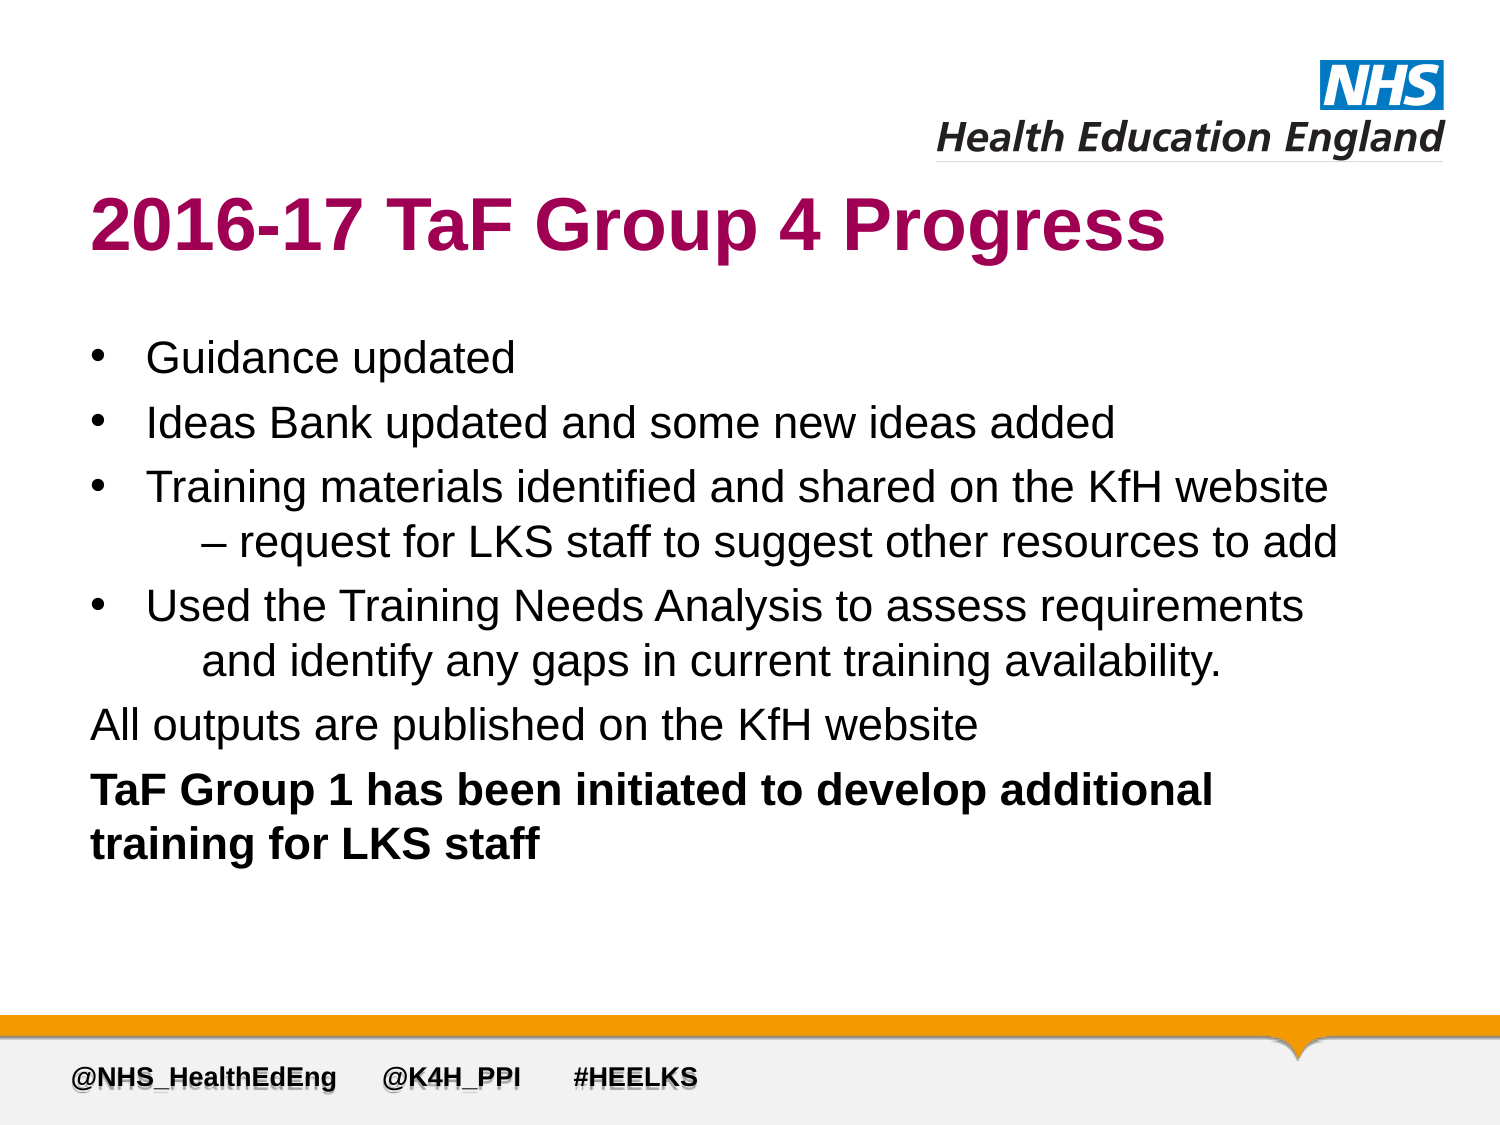

# 2016-17 TaF Group 4 Progress
Guidance updated
Ideas Bank updated and some new ideas added
Training materials identified and shared on the KfH website – request for LKS staff to suggest other resources to add
Used the Training Needs Analysis to assess requirements and identify any gaps in current training availability.
All outputs are published on the KfH website
TaF Group 1 has been initiated to develop additional training for LKS staff
@NHS_HealthEdEng @K4H_PPI #HEELKS